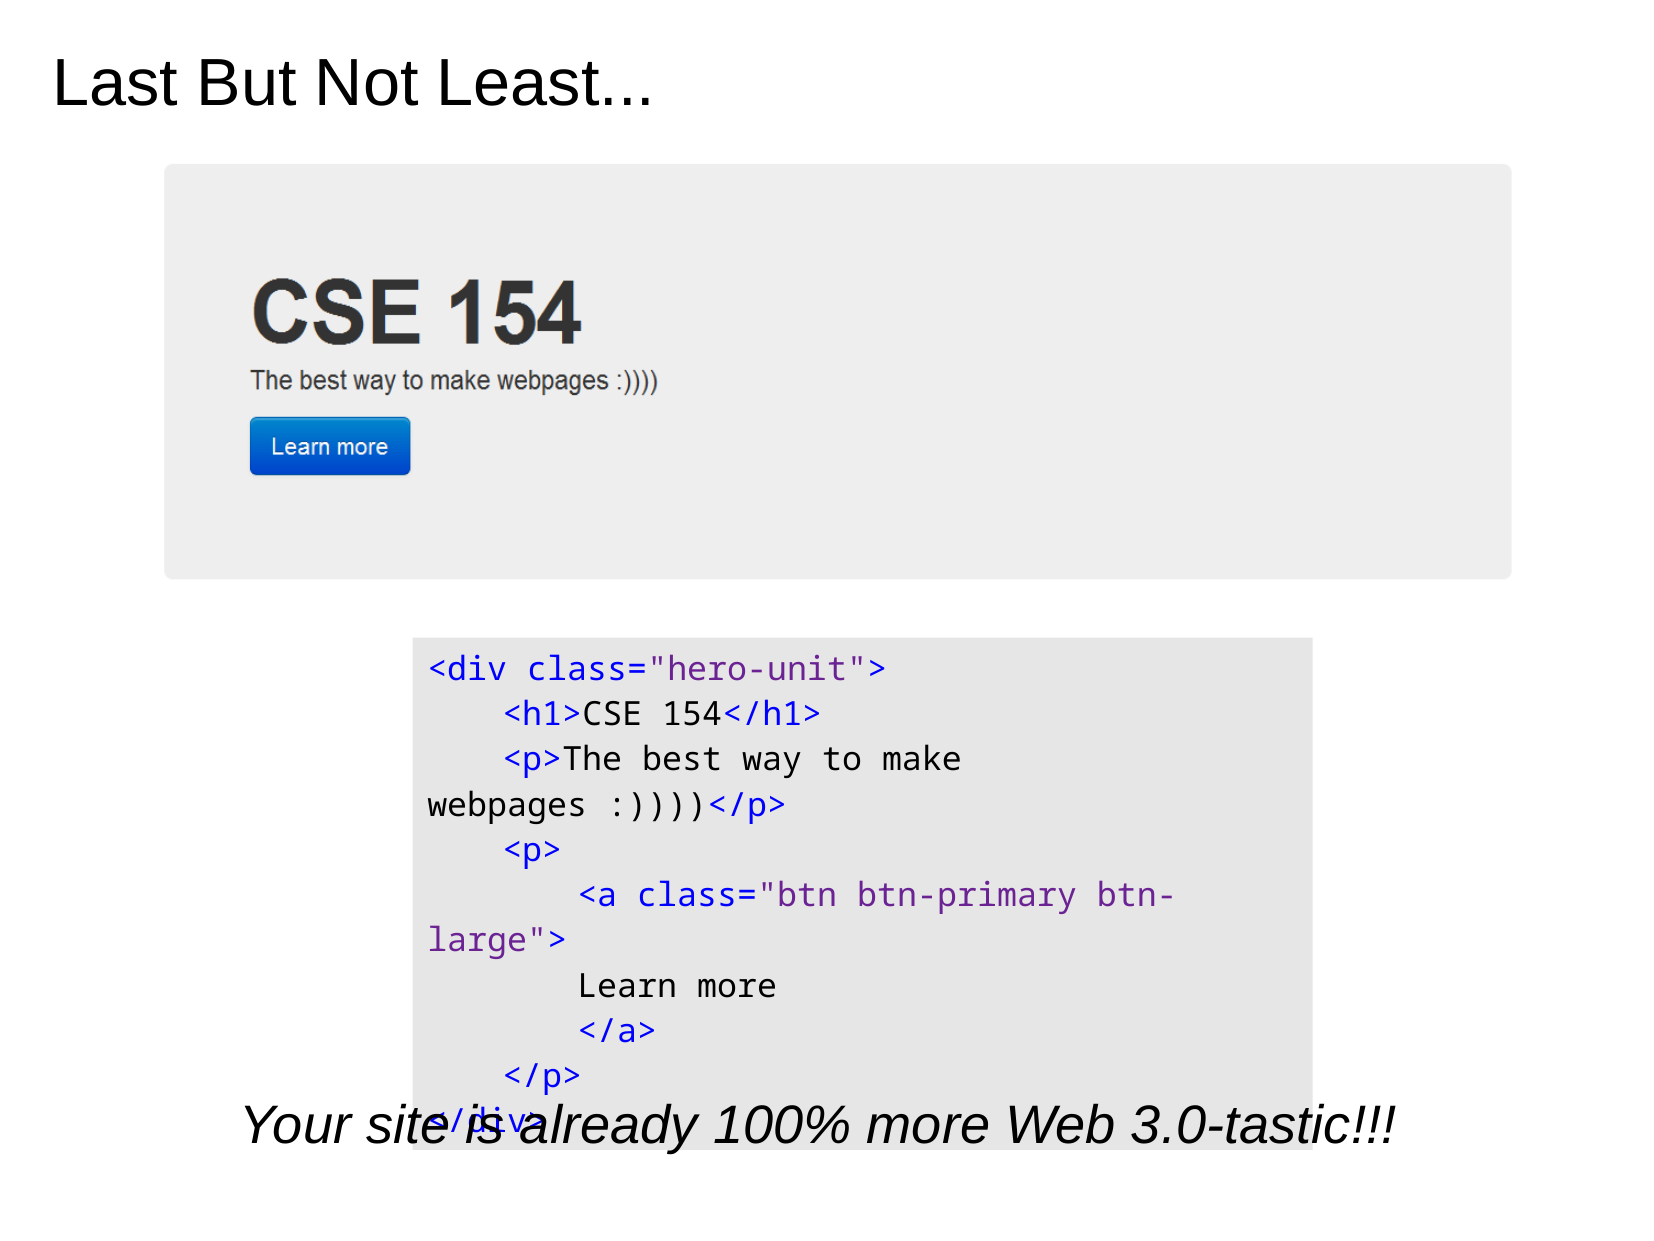

Last But Not Least...
<div class="hero-unit">
	<h1>CSE 154</h1>
	<p>The best way to make webpages :))))</p>
	<p>
		<a class="btn btn-primary btn-large">
		Learn more
		</a>
	</p>
</div>
Your site is already 100% more Web 3.0-tastic!!!